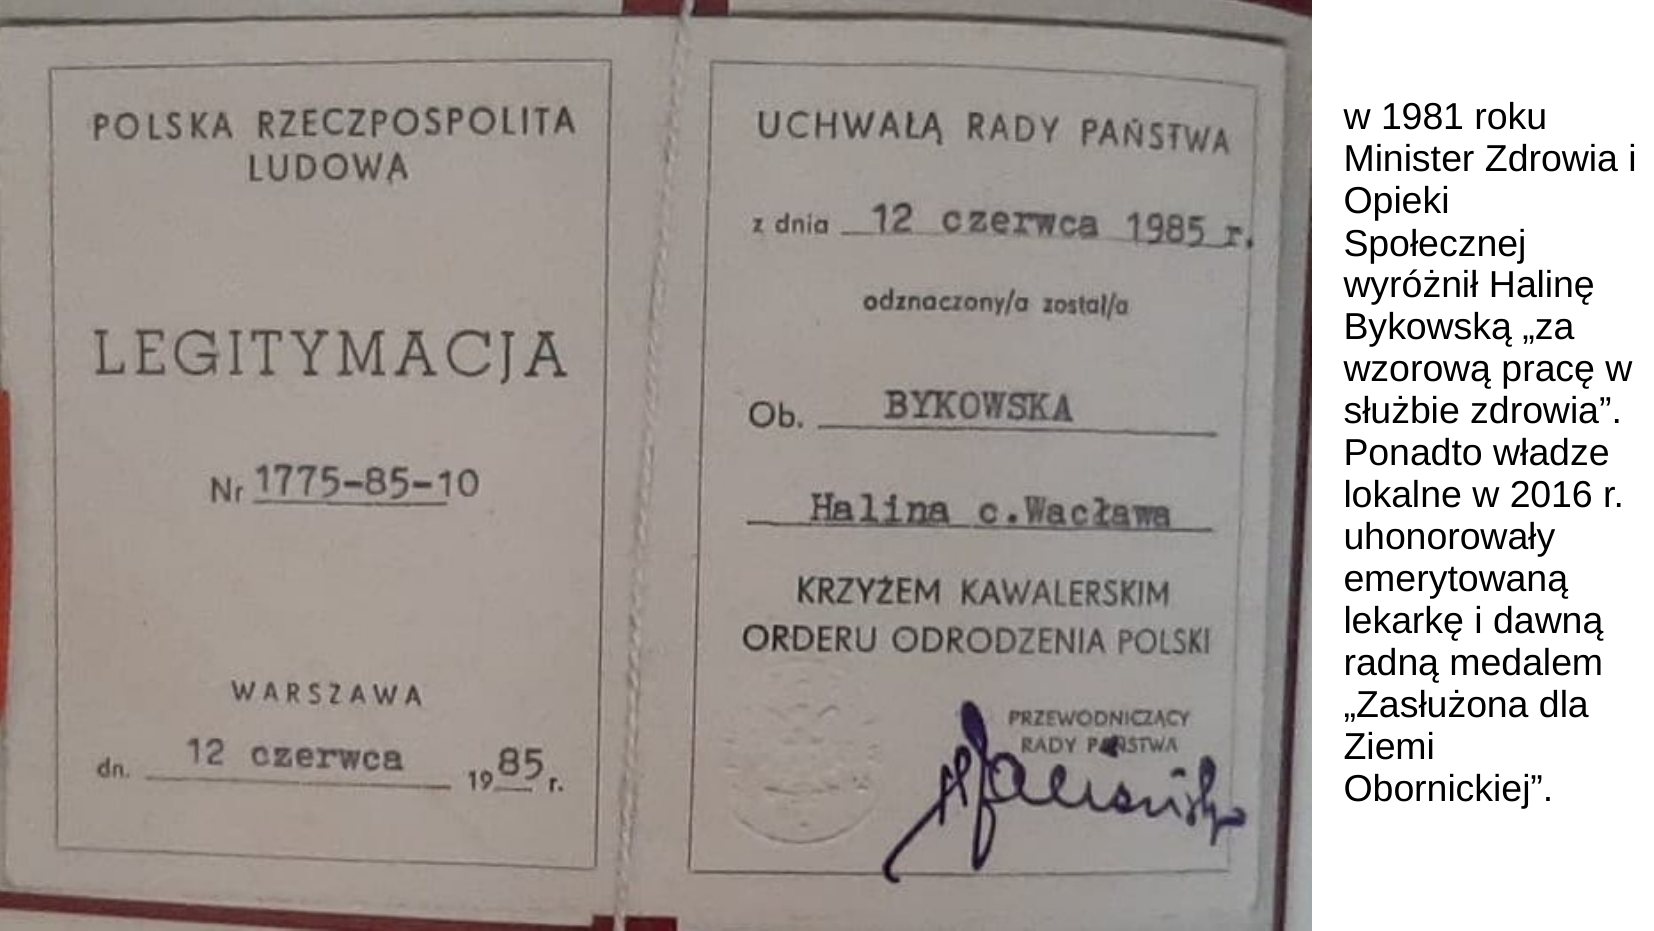

w 1981 roku Minister Zdrowia i Opieki Społecznej wyróżnił Halinę Bykowską „za wzorową pracę w służbie zdrowia”. Ponadto władze lokalne w 2016 r. uhonorowały emerytowaną lekarkę i dawną radną medalem „Zasłużona dla Ziemi Obornickiej”.